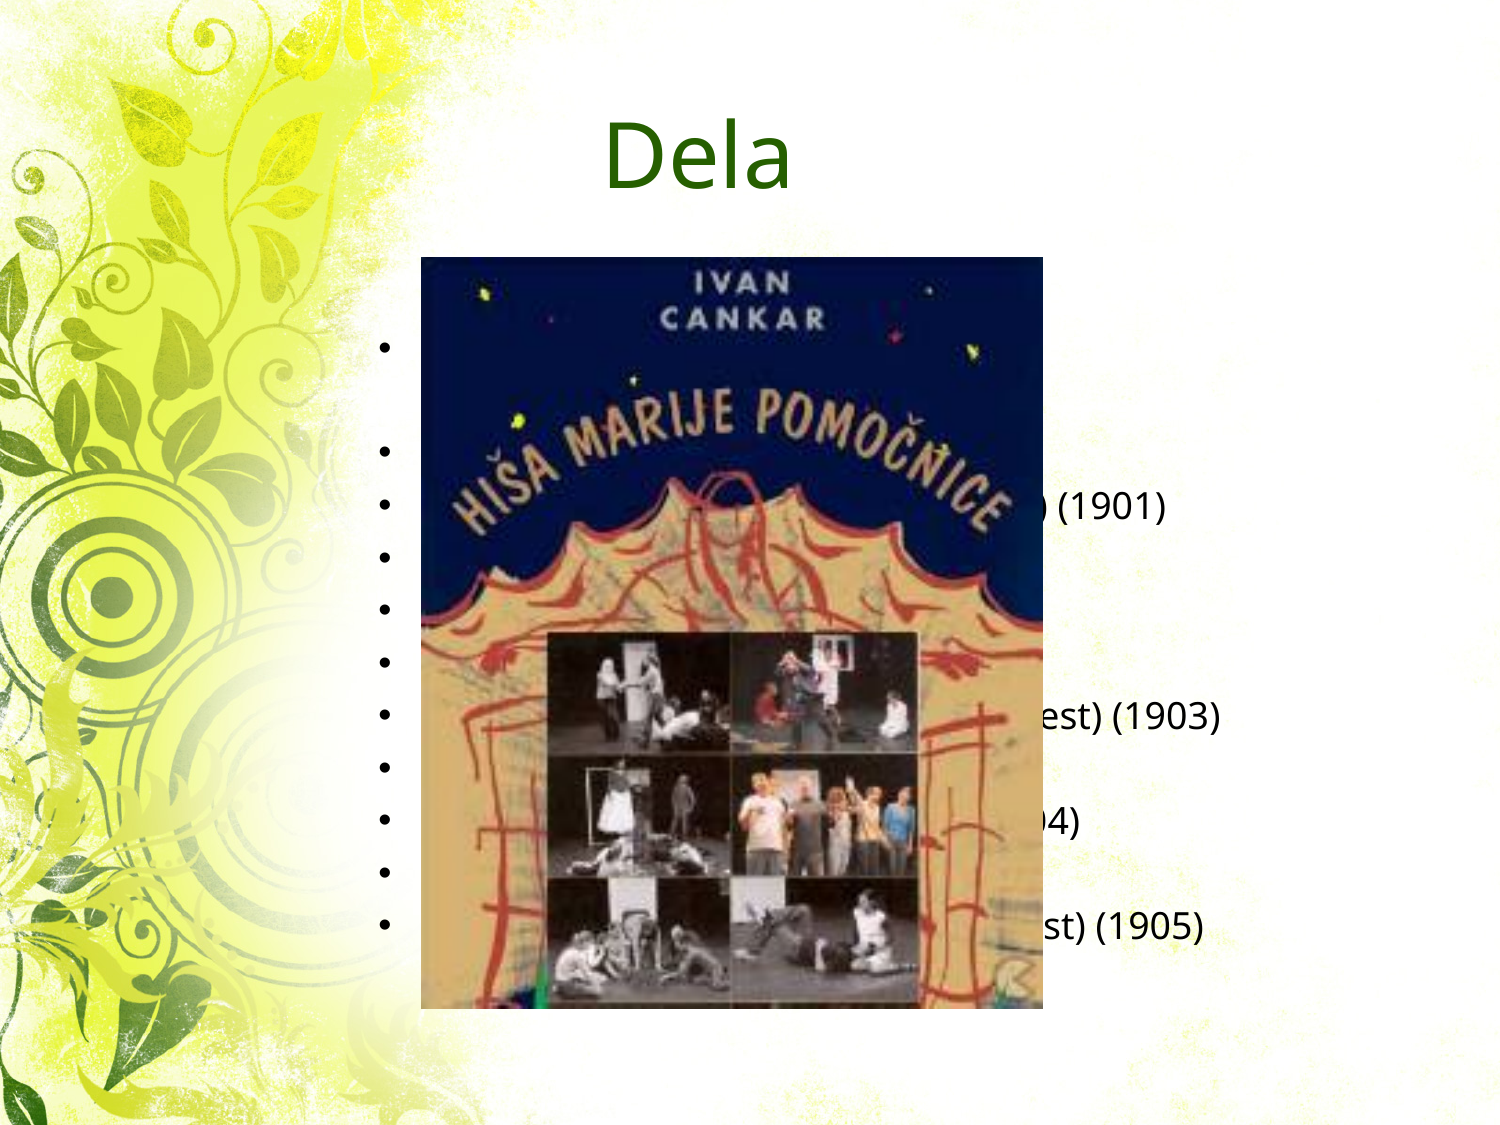

# Dela
 Poezija
Erotika (1899, 2. izdaja 1902)
 Proza
Vinjete (črtice) (1899)
Knjiga za lahkomiselne ljudi (novele) (1901)
Tujci (roman) (1901)
Na klancu (roman) (1902)
Ob zori (novele) (1903)
Življenje in smrt Petra Novljana (povest) (1903)
Gospa Judit (povest) (1904)
Hiša Marije Pomočnice (roman) (1904)
Križ na gori (roman) (1904)
Potepuh Marko in kralj Matjaž (povest) (1905)